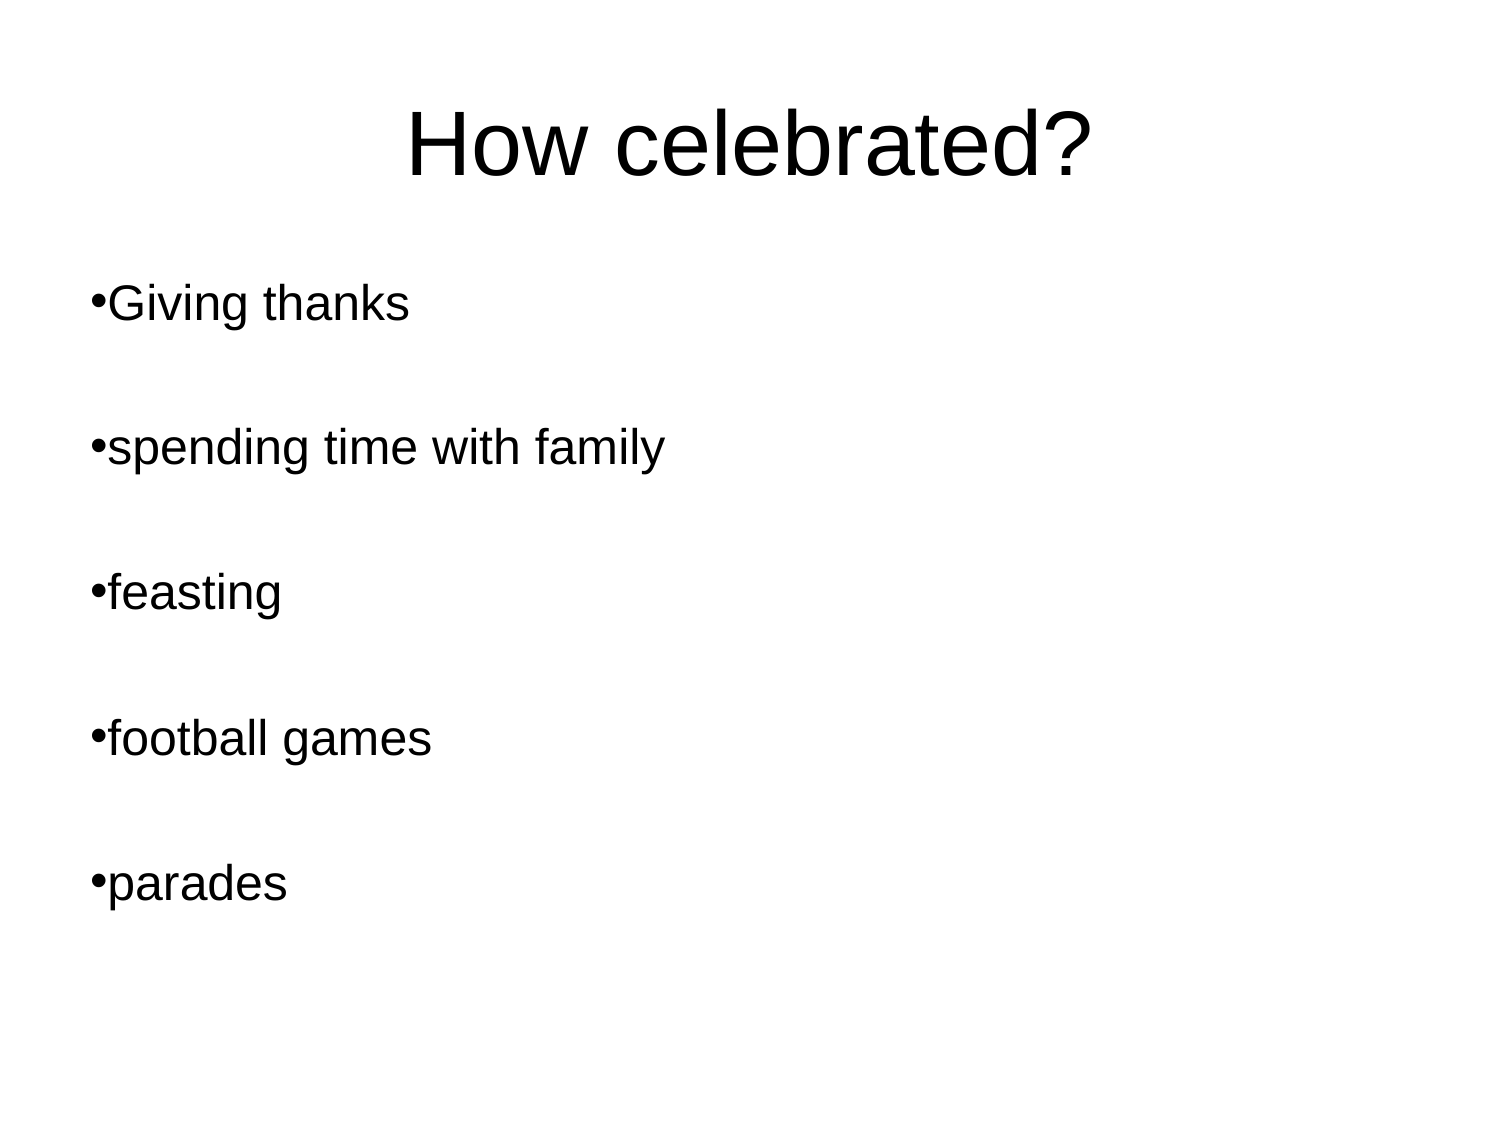

# How celebrated?
Giving thanks
spending time with family
feasting
football games
parades